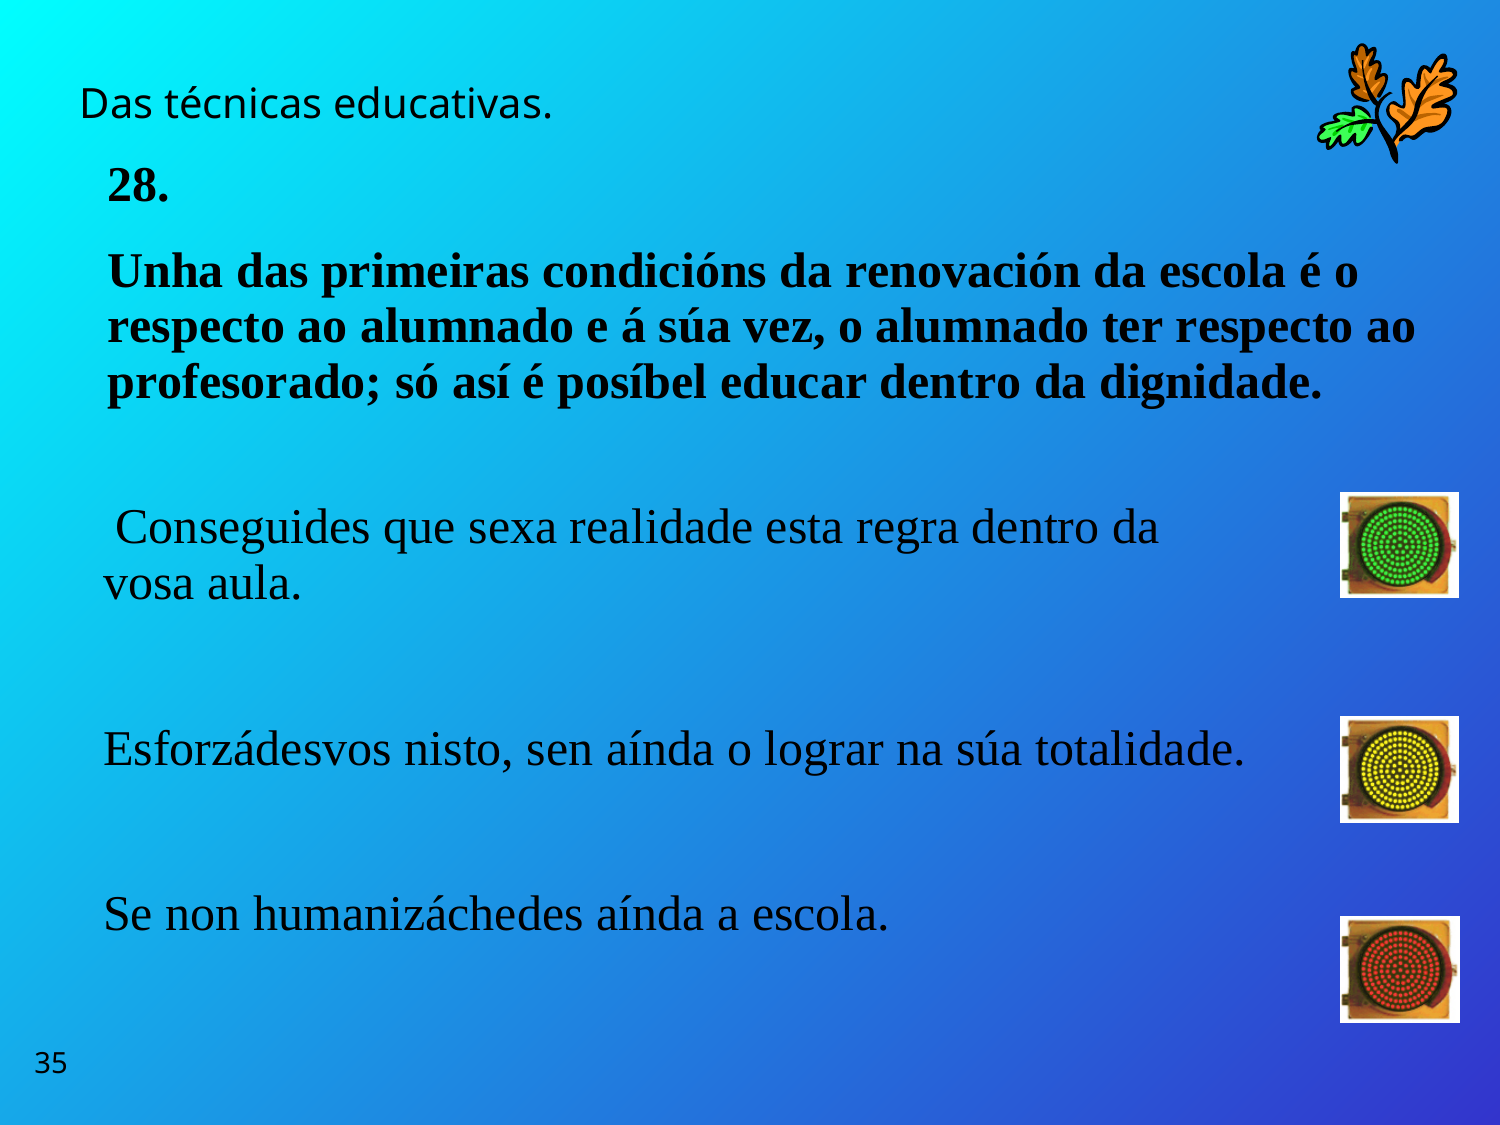

Das técnicas educativas.
28.
	Unha das primeiras condicións da renovación da escola é o respecto ao alumnado e á súa vez, o alumnado ter respecto ao profesorado; só así é posíbel educar dentro da dignidade.
 Conseguides que sexa realidade esta regra dentro da vosa aula.
Esforzádesvos nisto, sen aínda o lograr na súa totalidade.
Se non humanizáchedes aínda a escola.
35